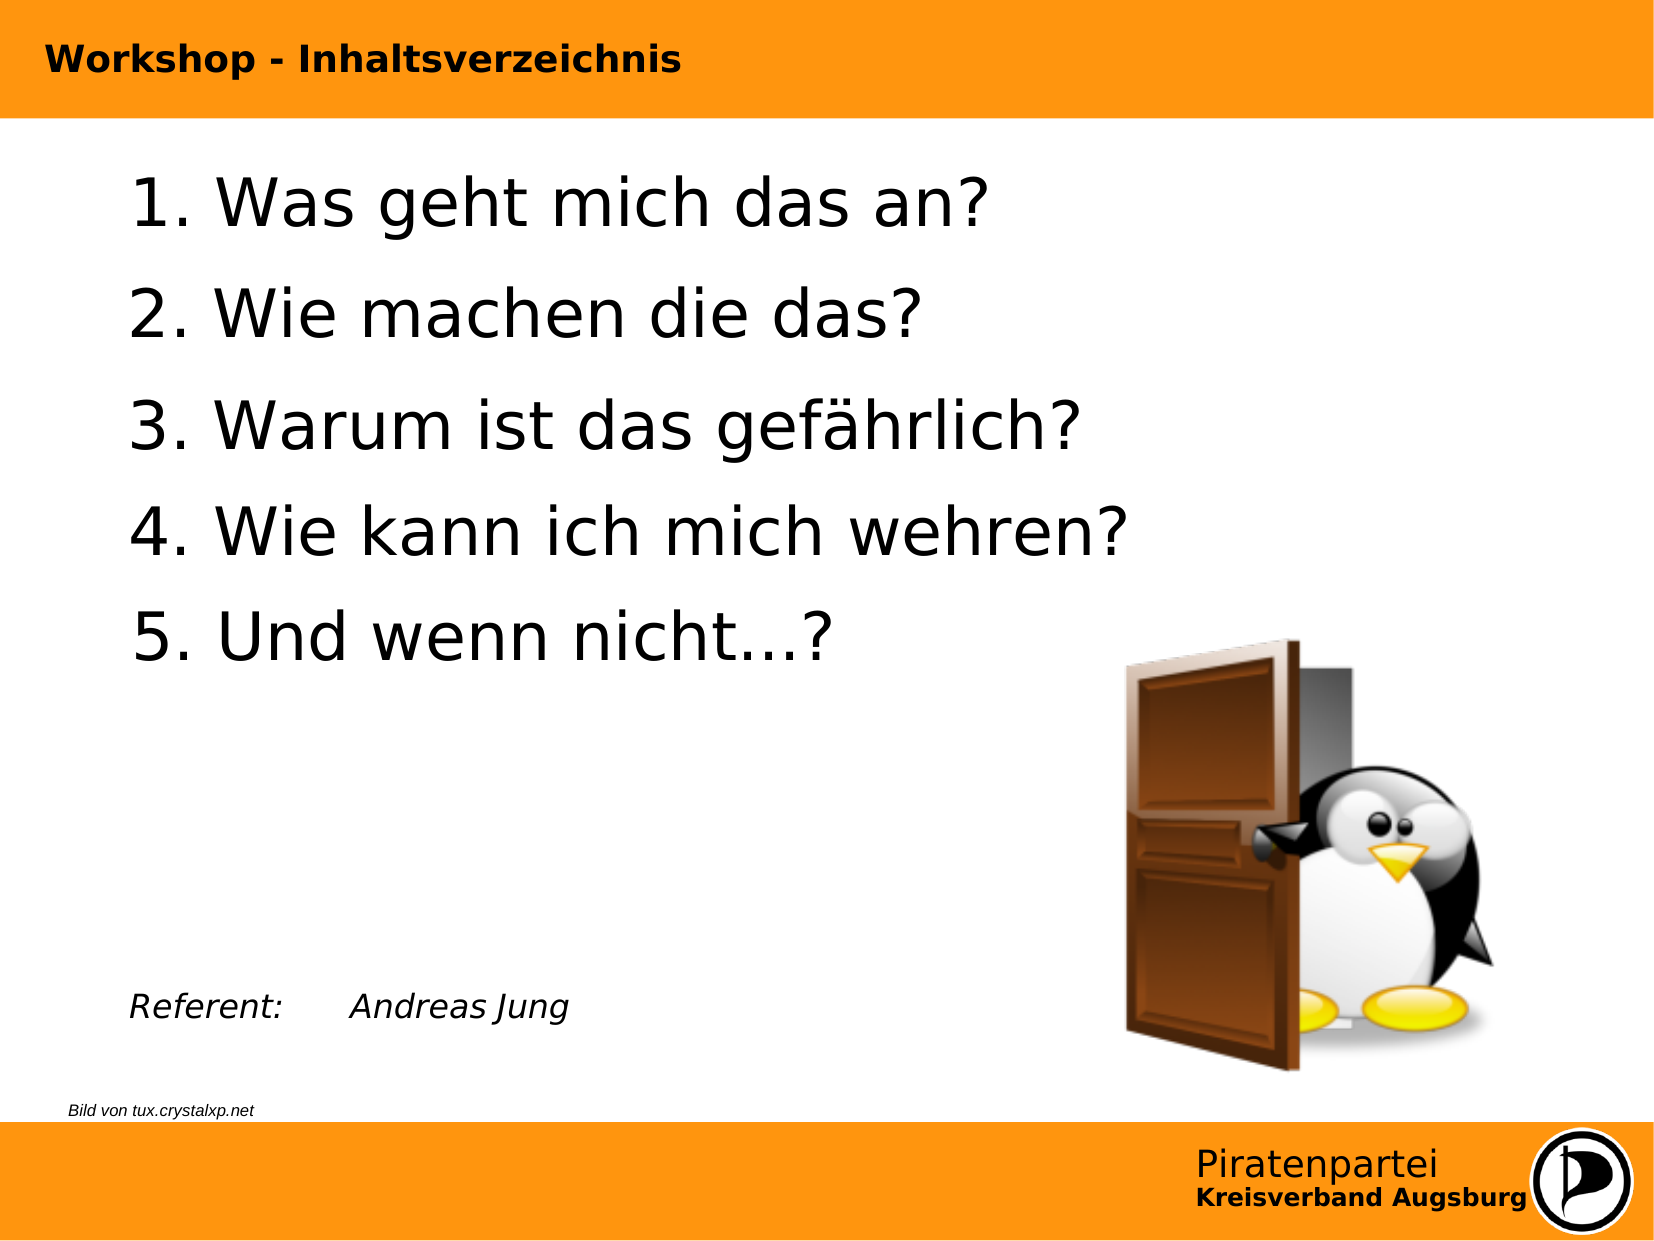

Workshop - Inhaltsverzeichnis
1. Was geht mich das an?
2. Wie machen die das?
3. Warum ist das gefährlich?
4. Wie kann ich mich wehren?
5. Und wenn nicht...?
Referent:	Andreas Jung
Bild von tux.crystalxp.net